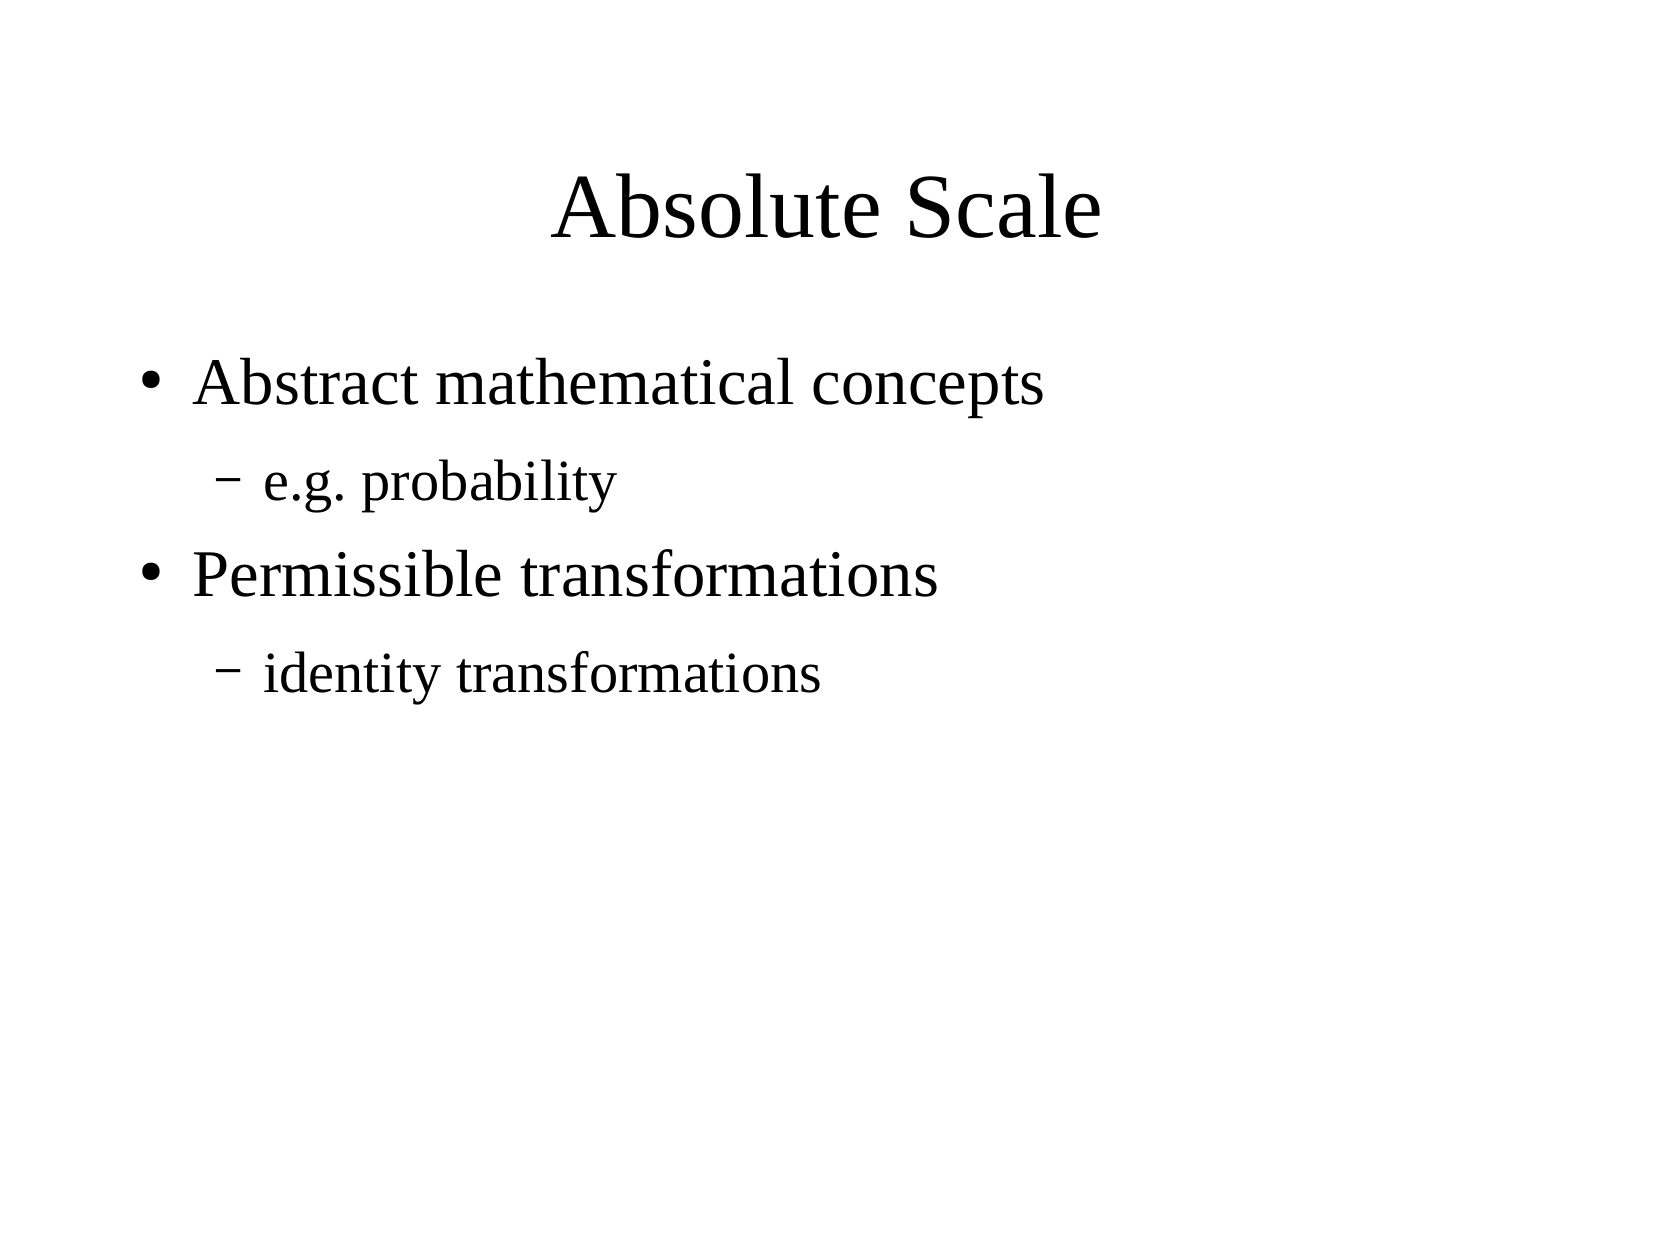

# Absolute Scale
Abstract mathematical concepts
e.g. probability
Permissible transformations
identity transformations